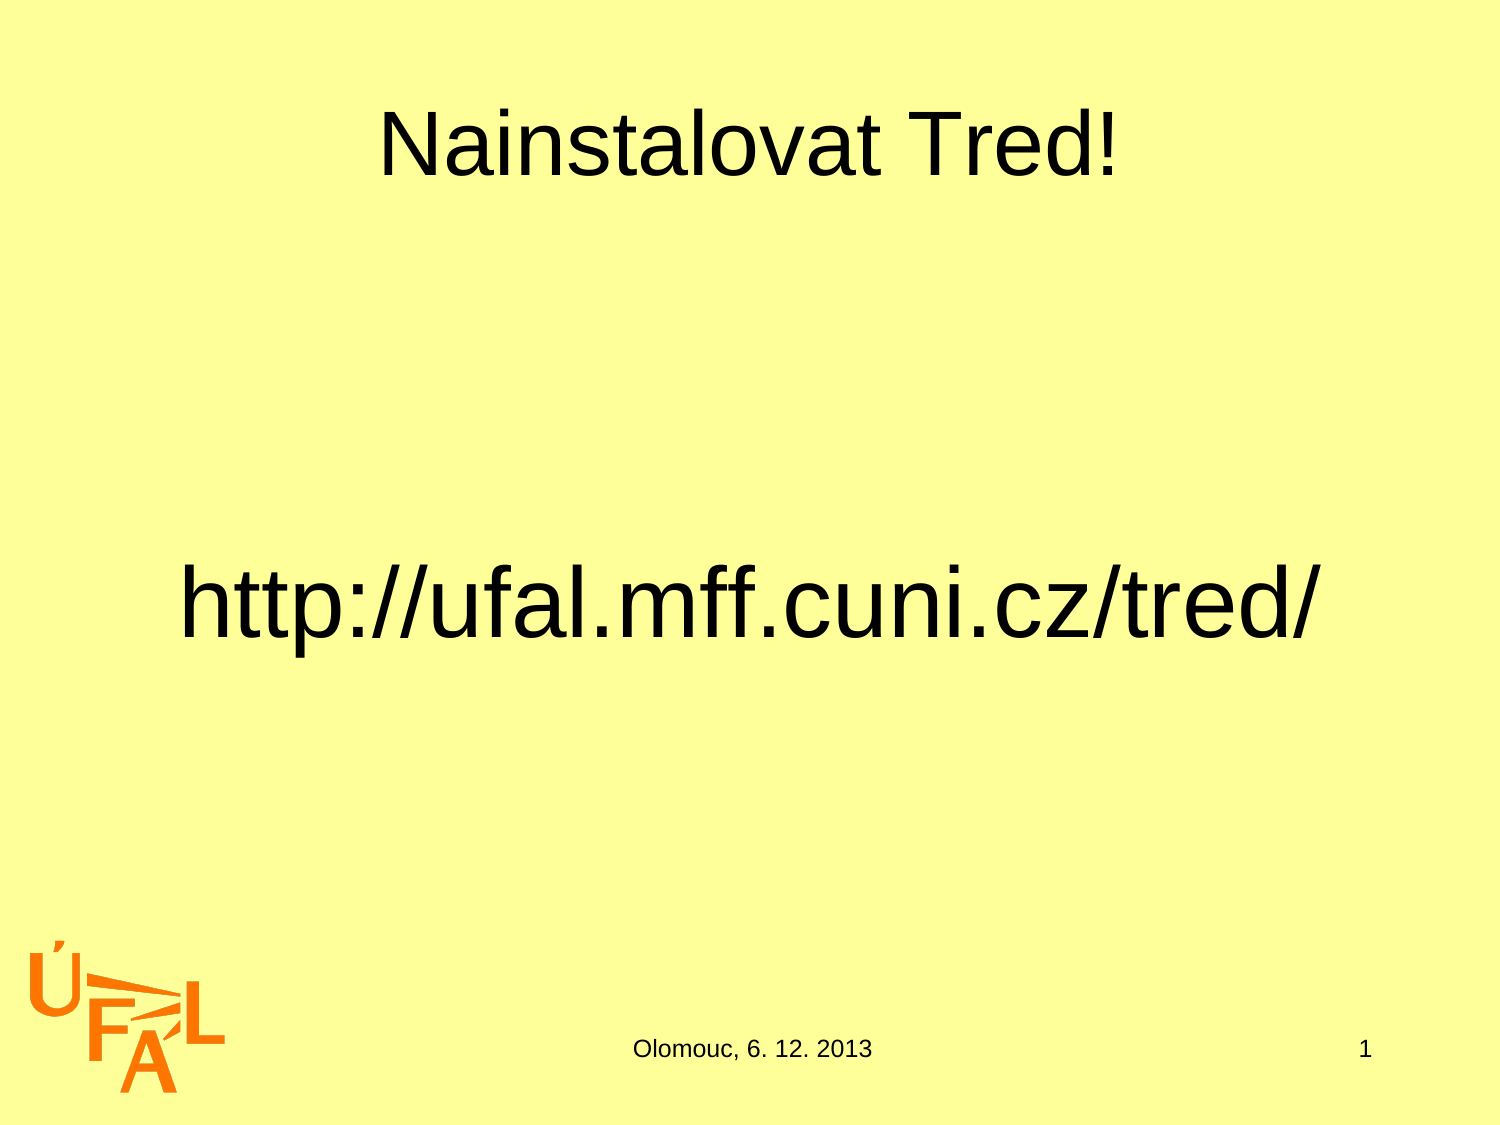

# Nainstalovat Tred!
http://ufal.mff.cuni.cz/tred/
Olomouc, 6. 12. 2013
1